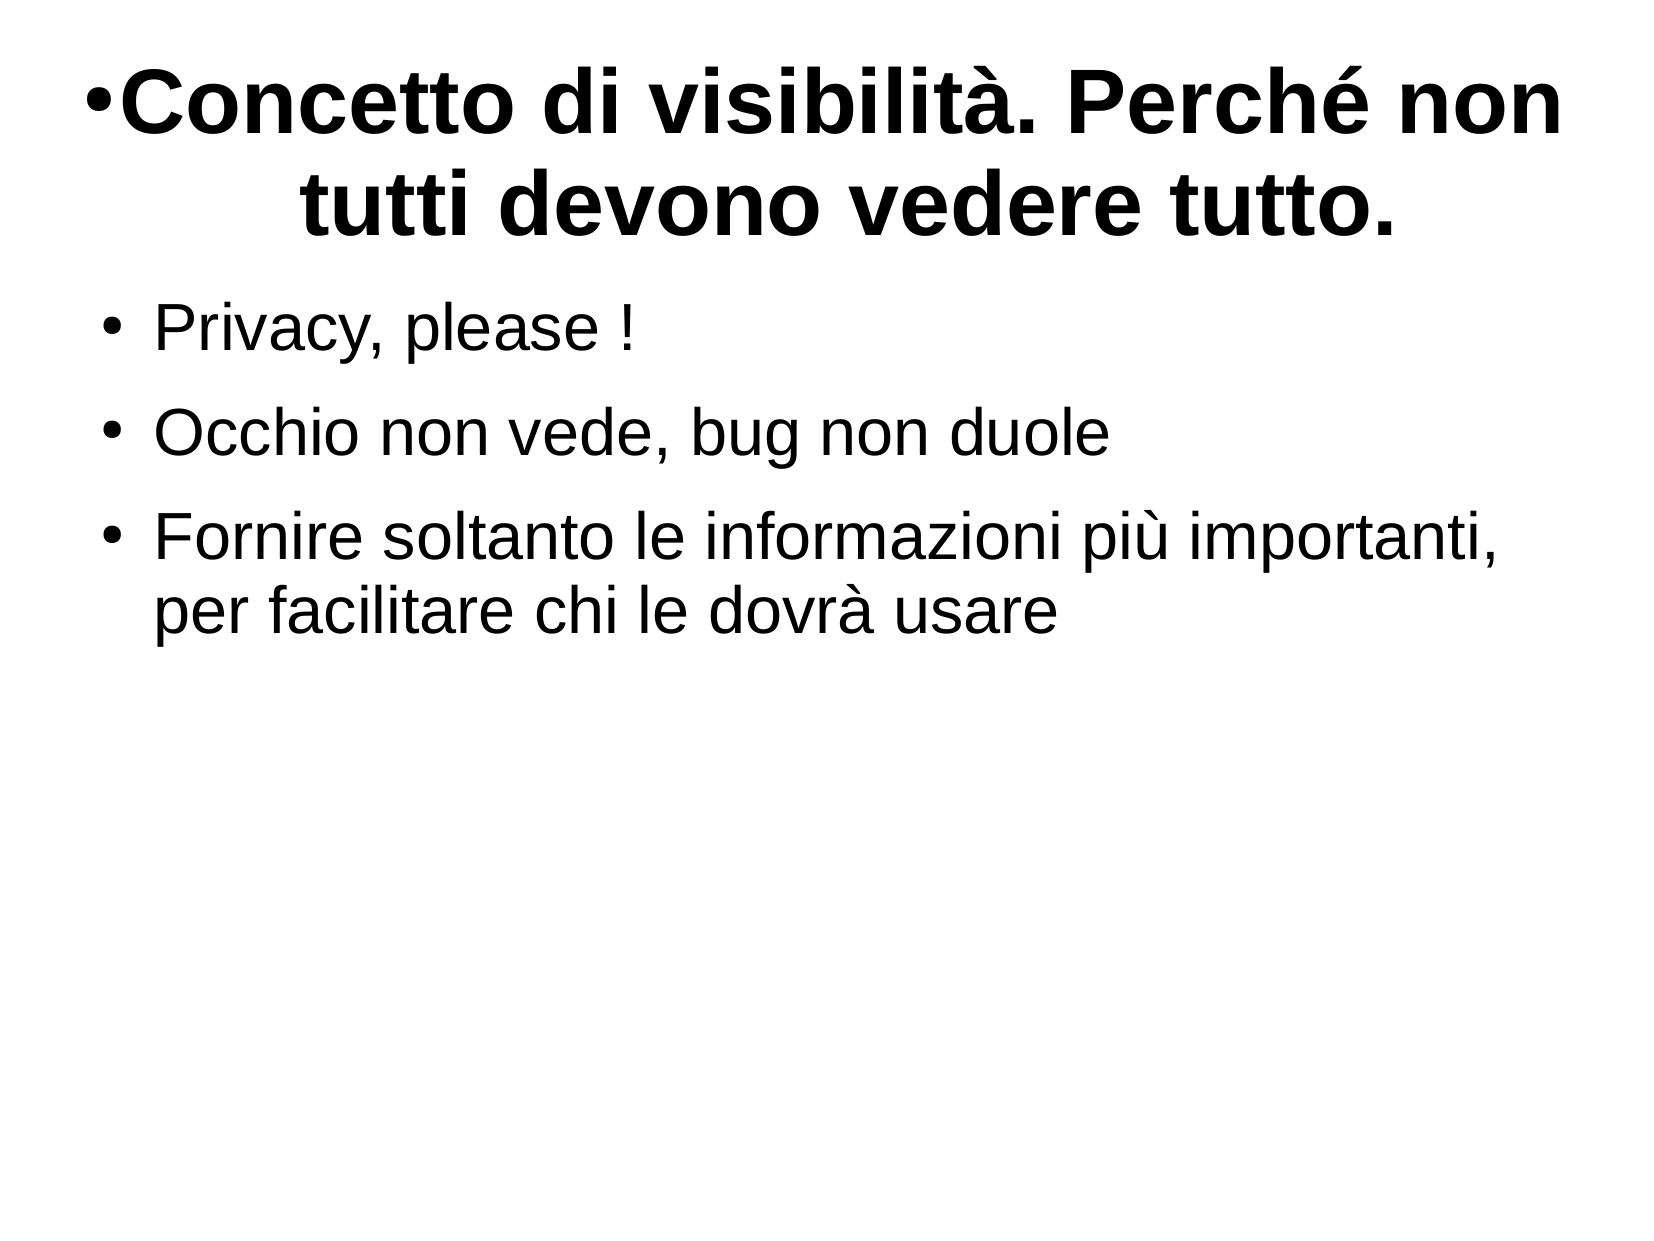

# Concetto di visibilità. Perché non tutti devono vedere tutto.
Privacy, please !
Occhio non vede, bug non duole
Fornire soltanto le informazioni più importanti, per facilitare chi le dovrà usare